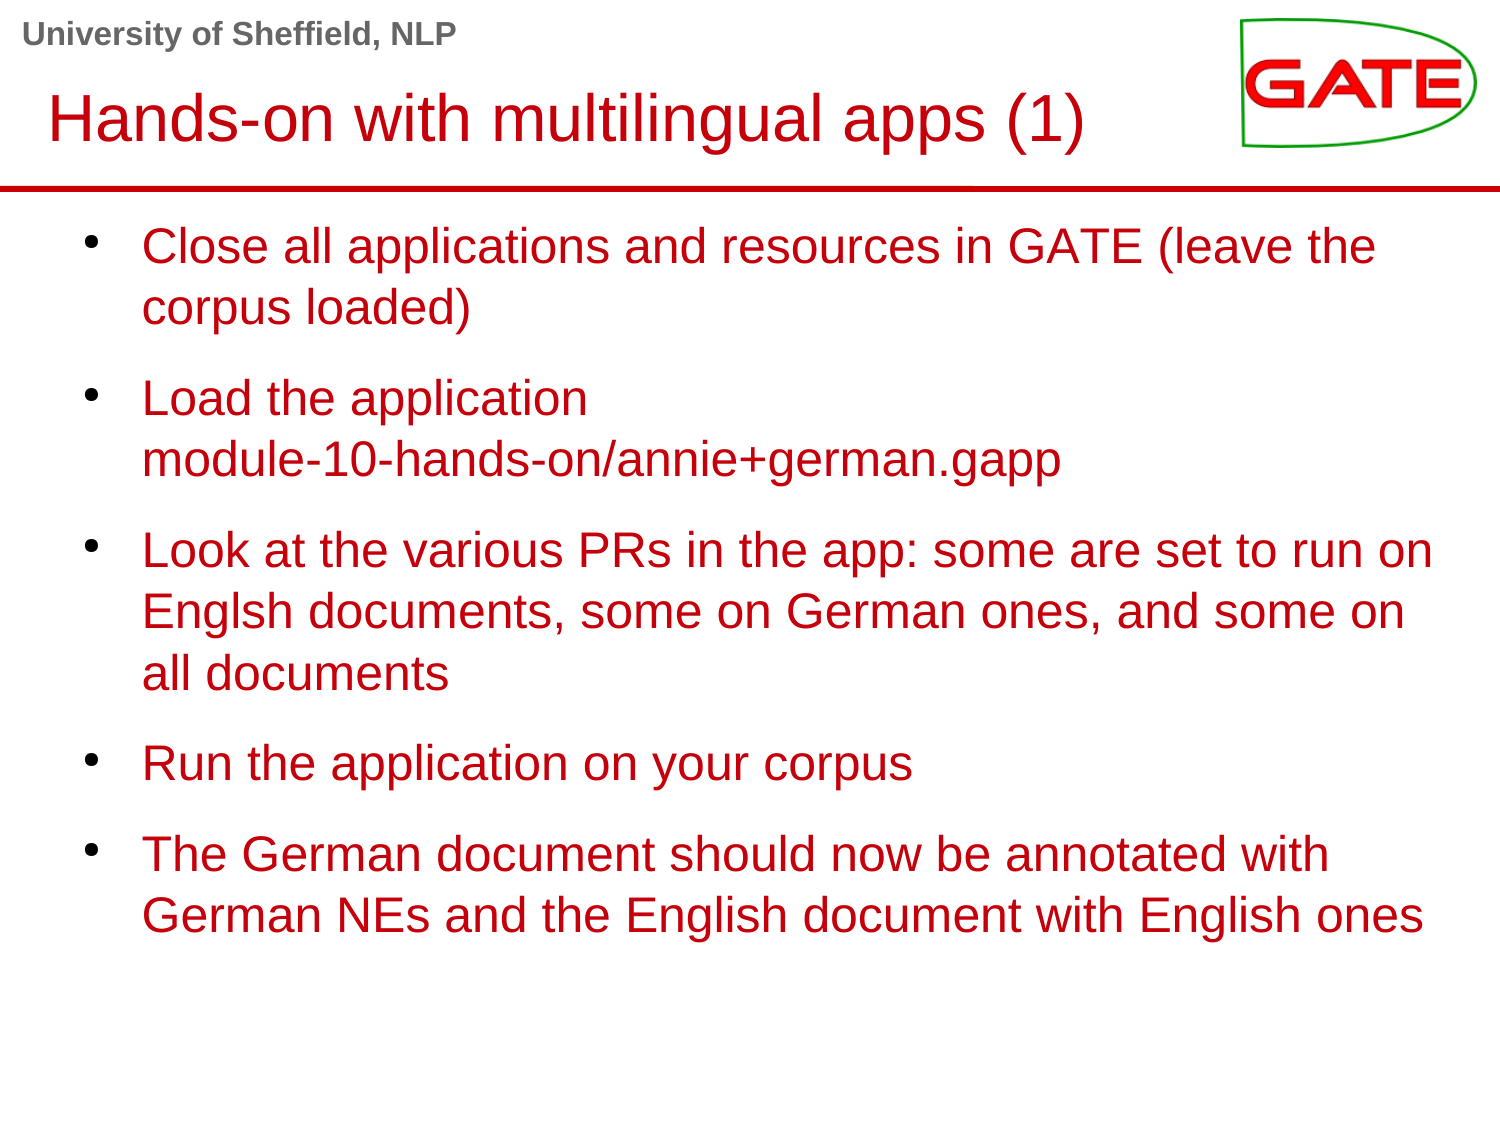

# Hands-on with multilingual apps (1)
Close all applications and resources in GATE (leave the corpus loaded)
Load the application module-10-hands-on/annie+german.gapp
Look at the various PRs in the app: some are set to run on Englsh documents, some on German ones, and some on all documents
Run the application on your corpus
The German document should now be annotated with German NEs and the English document with English ones